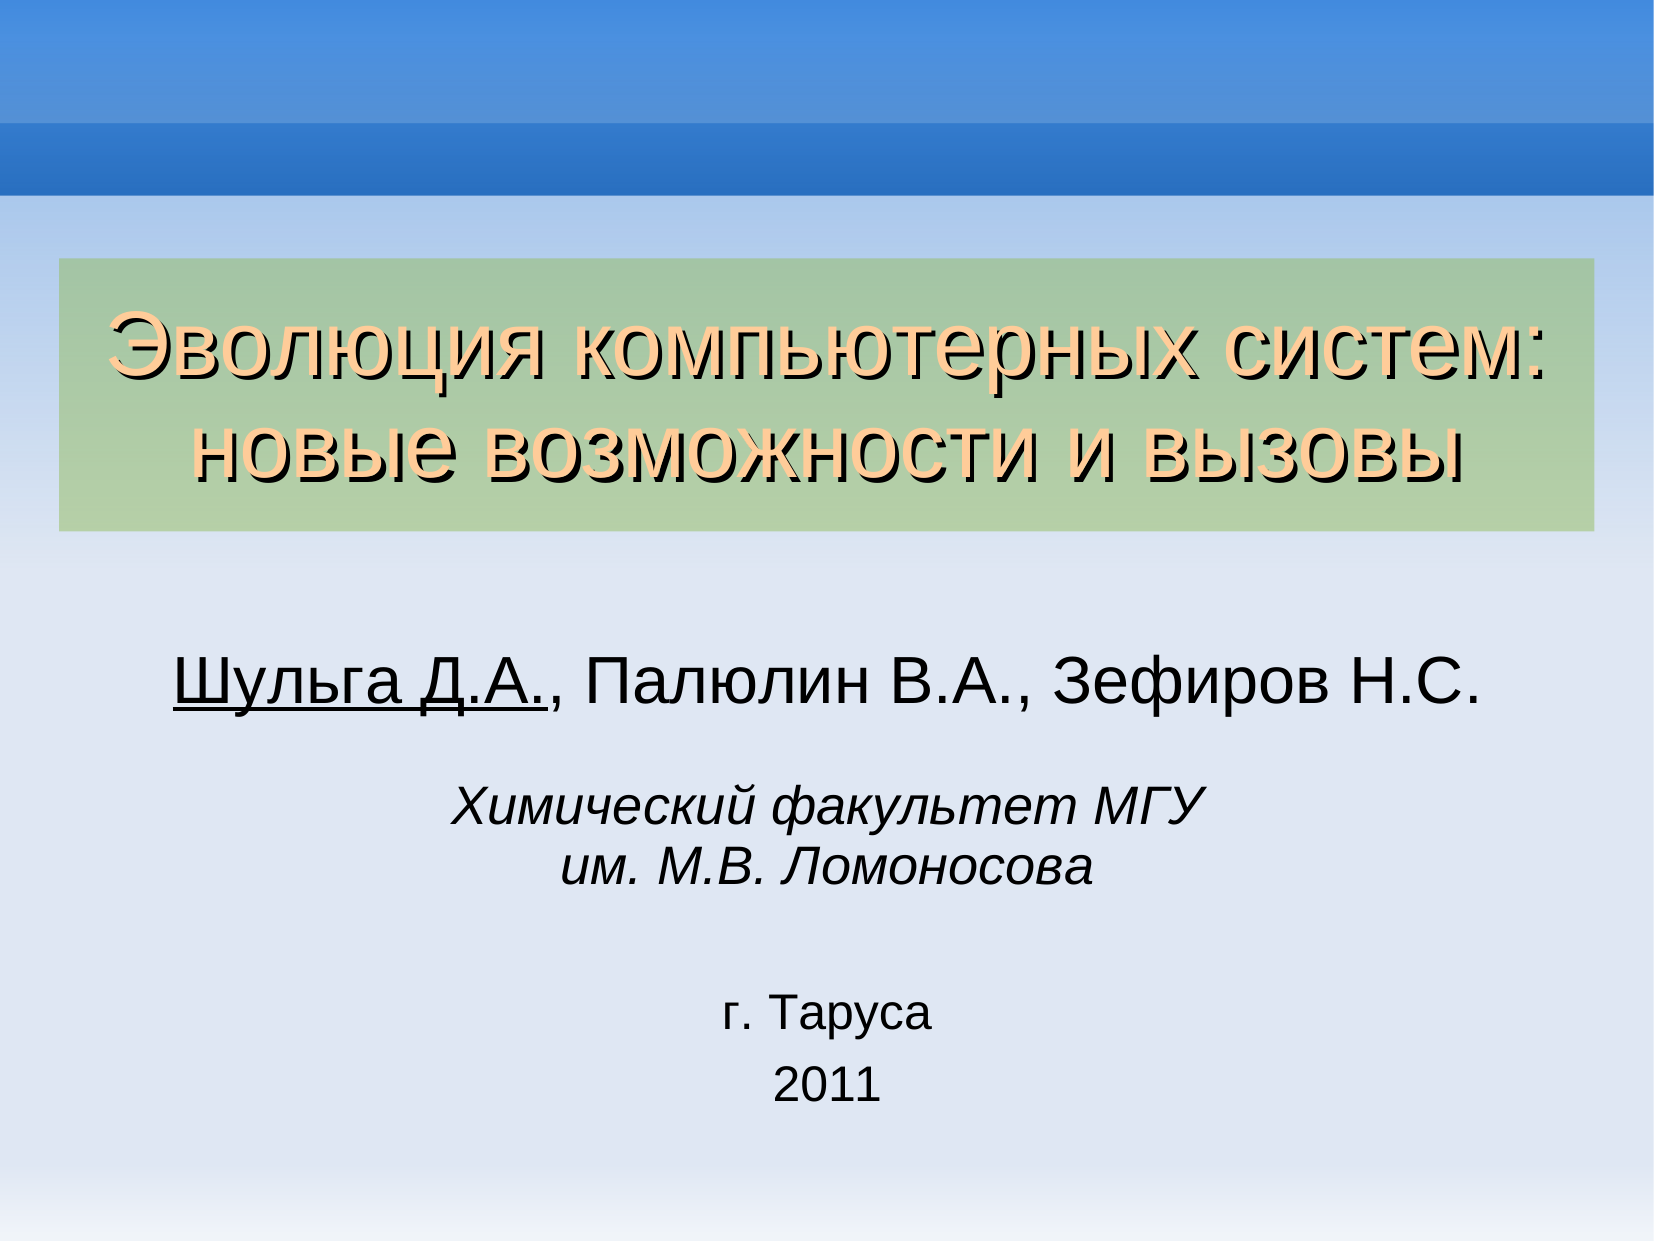

# Эволюция компьютерных систем: новые возможности и вызовы
Шульга Д.А., Палюлин В.А., Зефиров Н.С.
Химический факультет МГУ им. М.В. Ломоносова
г. Таруса
2011